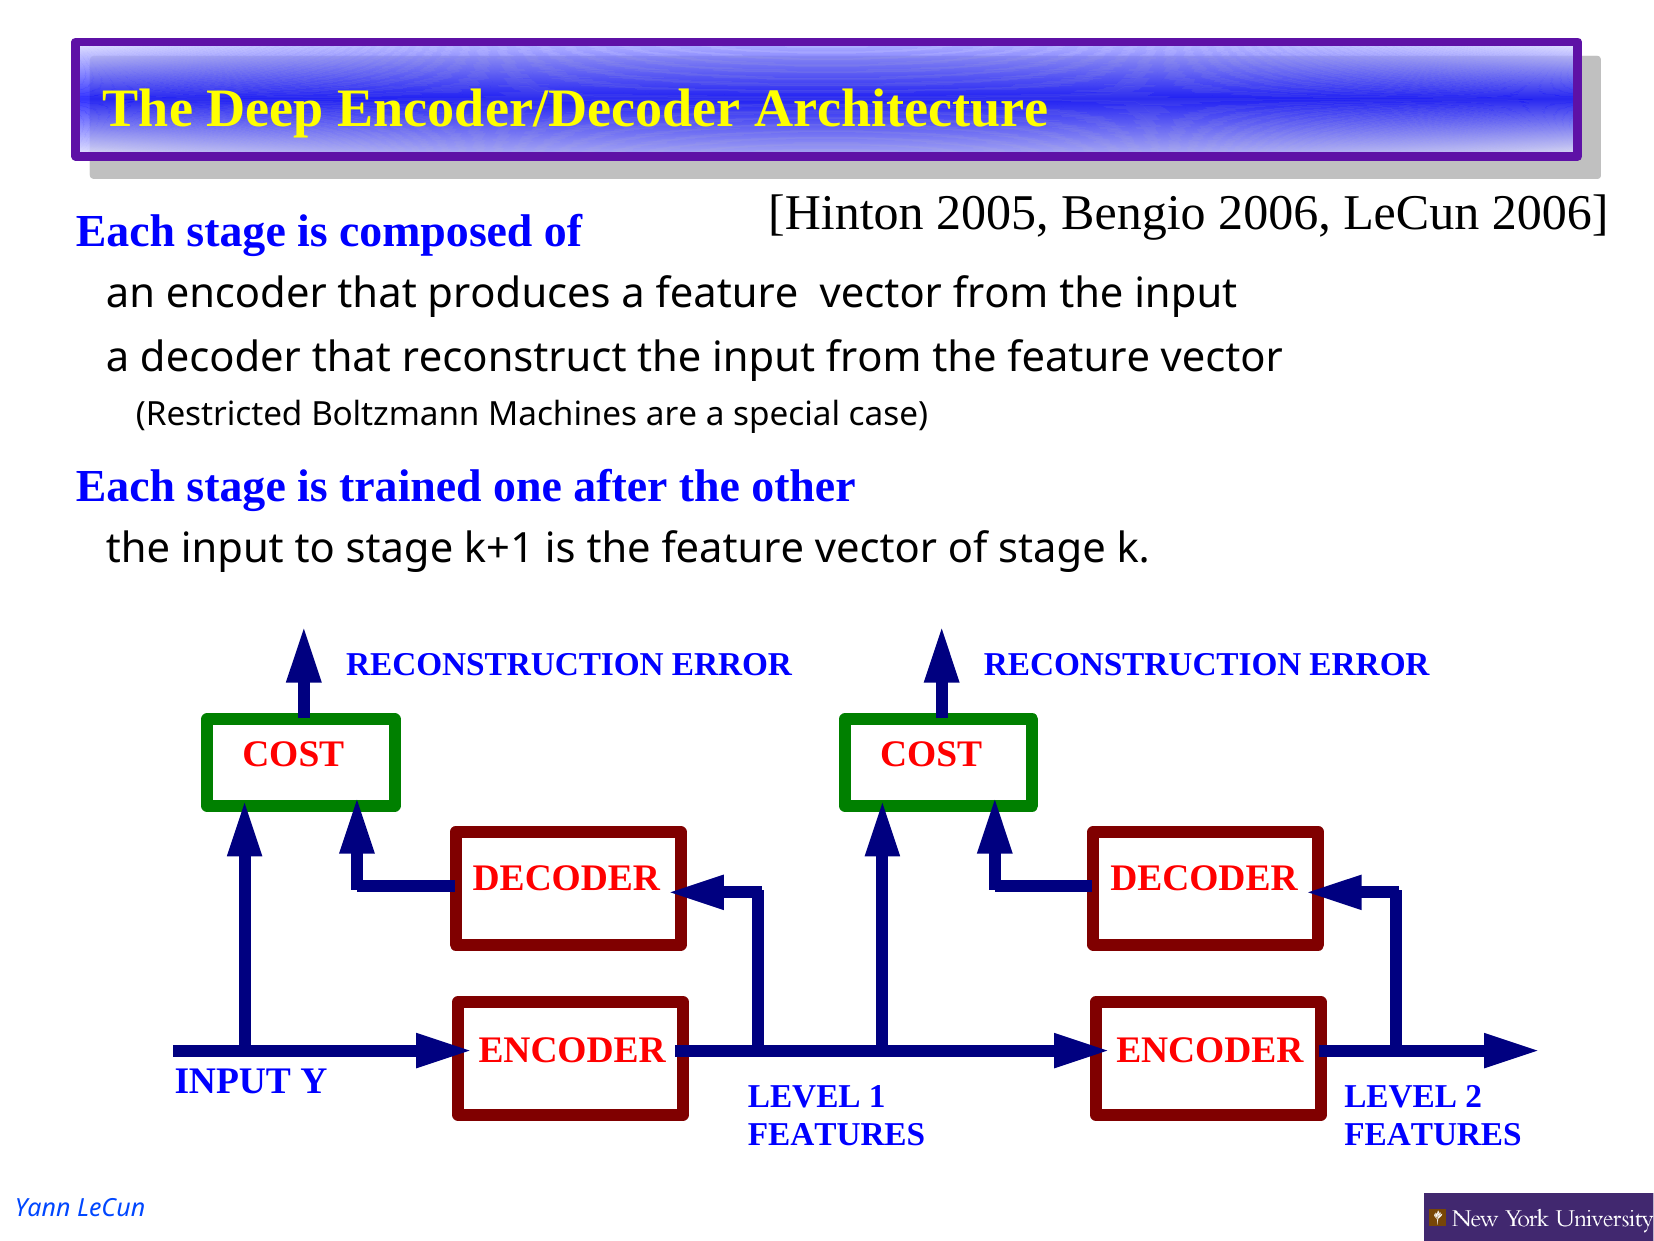

# The Deep Encoder/Decoder Architecture
[Hinton 2005, Bengio 2006, LeCun 2006]
Each stage is composed of
an encoder that produces a feature vector from the input
a decoder that reconstruct the input from the feature vector
(Restricted Boltzmann Machines are a special case)
Each stage is trained one after the other
the input to stage k+1 is the feature vector of stage k.
RECONSTRUCTION ERROR
RECONSTRUCTION ERROR
COST
COST
DECODER
DECODER
ENCODER
ENCODER
INPUT Y
LEVEL 1 FEATURES
LEVEL 2 FEATURES